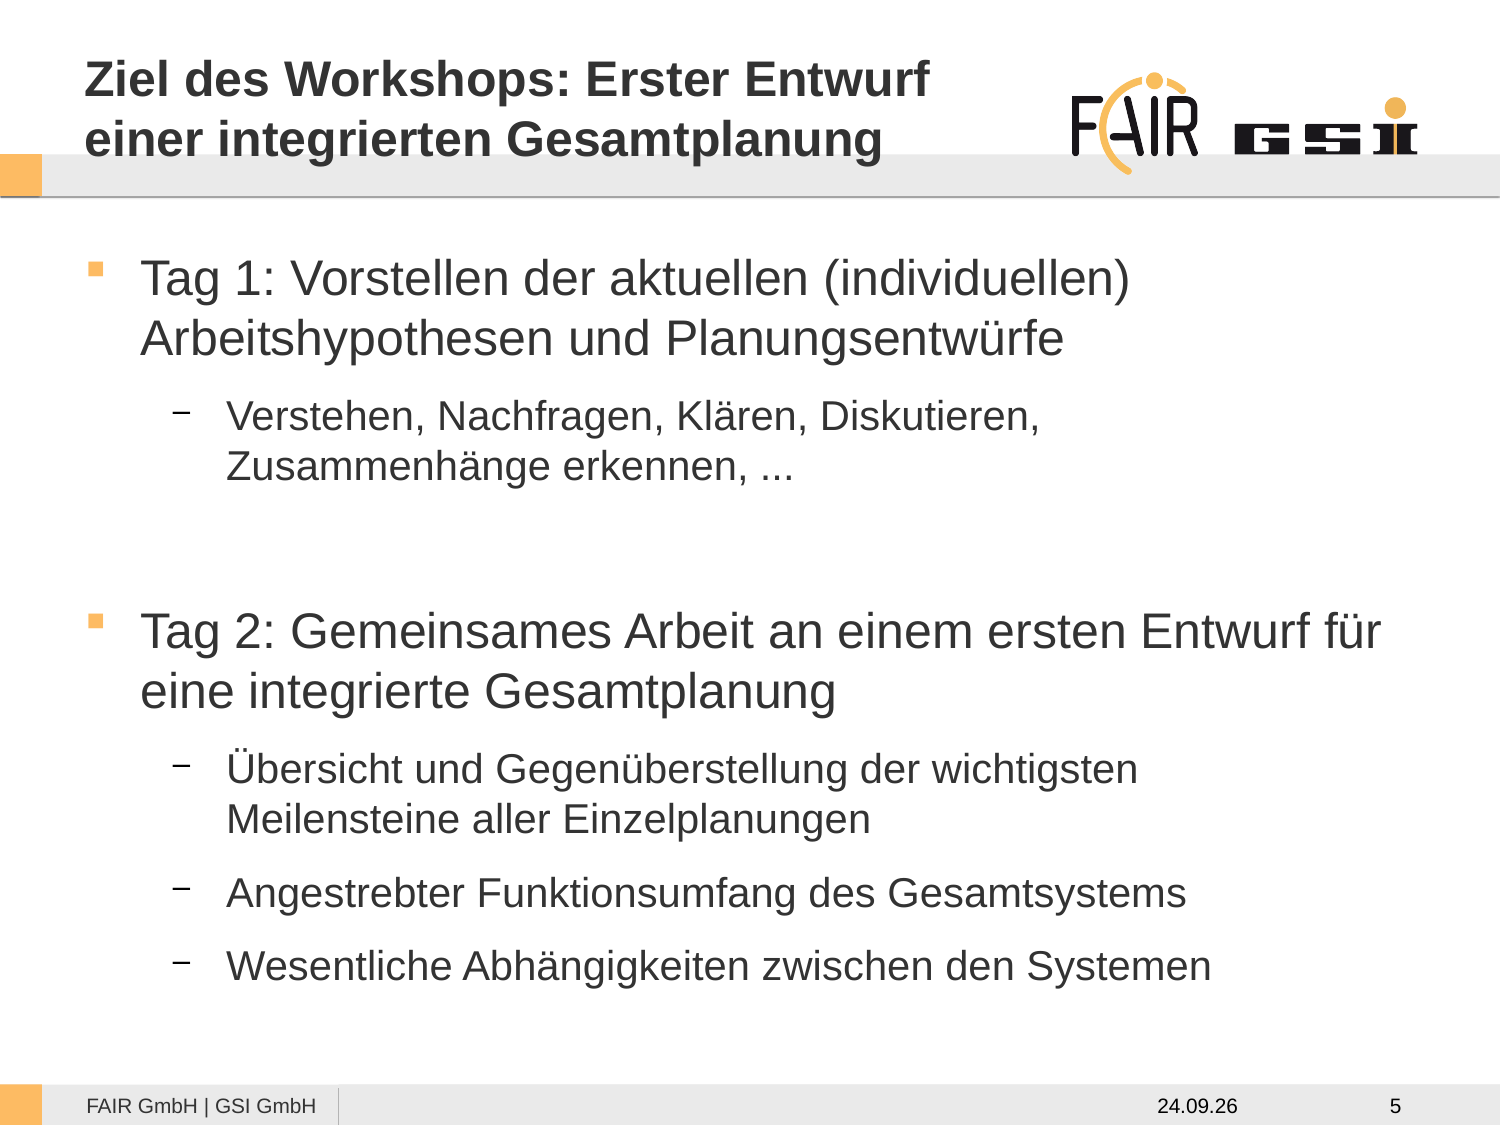

# Ziel des Workshops: Erster Entwurf einer integrierten Gesamtplanung
Tag 1: Vorstellen der aktuellen (individuellen) Arbeitshypothesen und Planungsentwürfe
Verstehen, Nachfragen, Klären, Diskutieren,
Zusammenhänge erkennen, ...
Tag 2: Gemeinsames Arbeit an einem ersten Entwurf für eine integrierte Gesamtplanung
Übersicht und Gegenüberstellung der wichtigsten
Meilensteine aller Einzelplanungen
Angestrebter Funktionsumfang des Gesamtsystems
Wesentliche Abhängigkeiten zwischen den Systemen